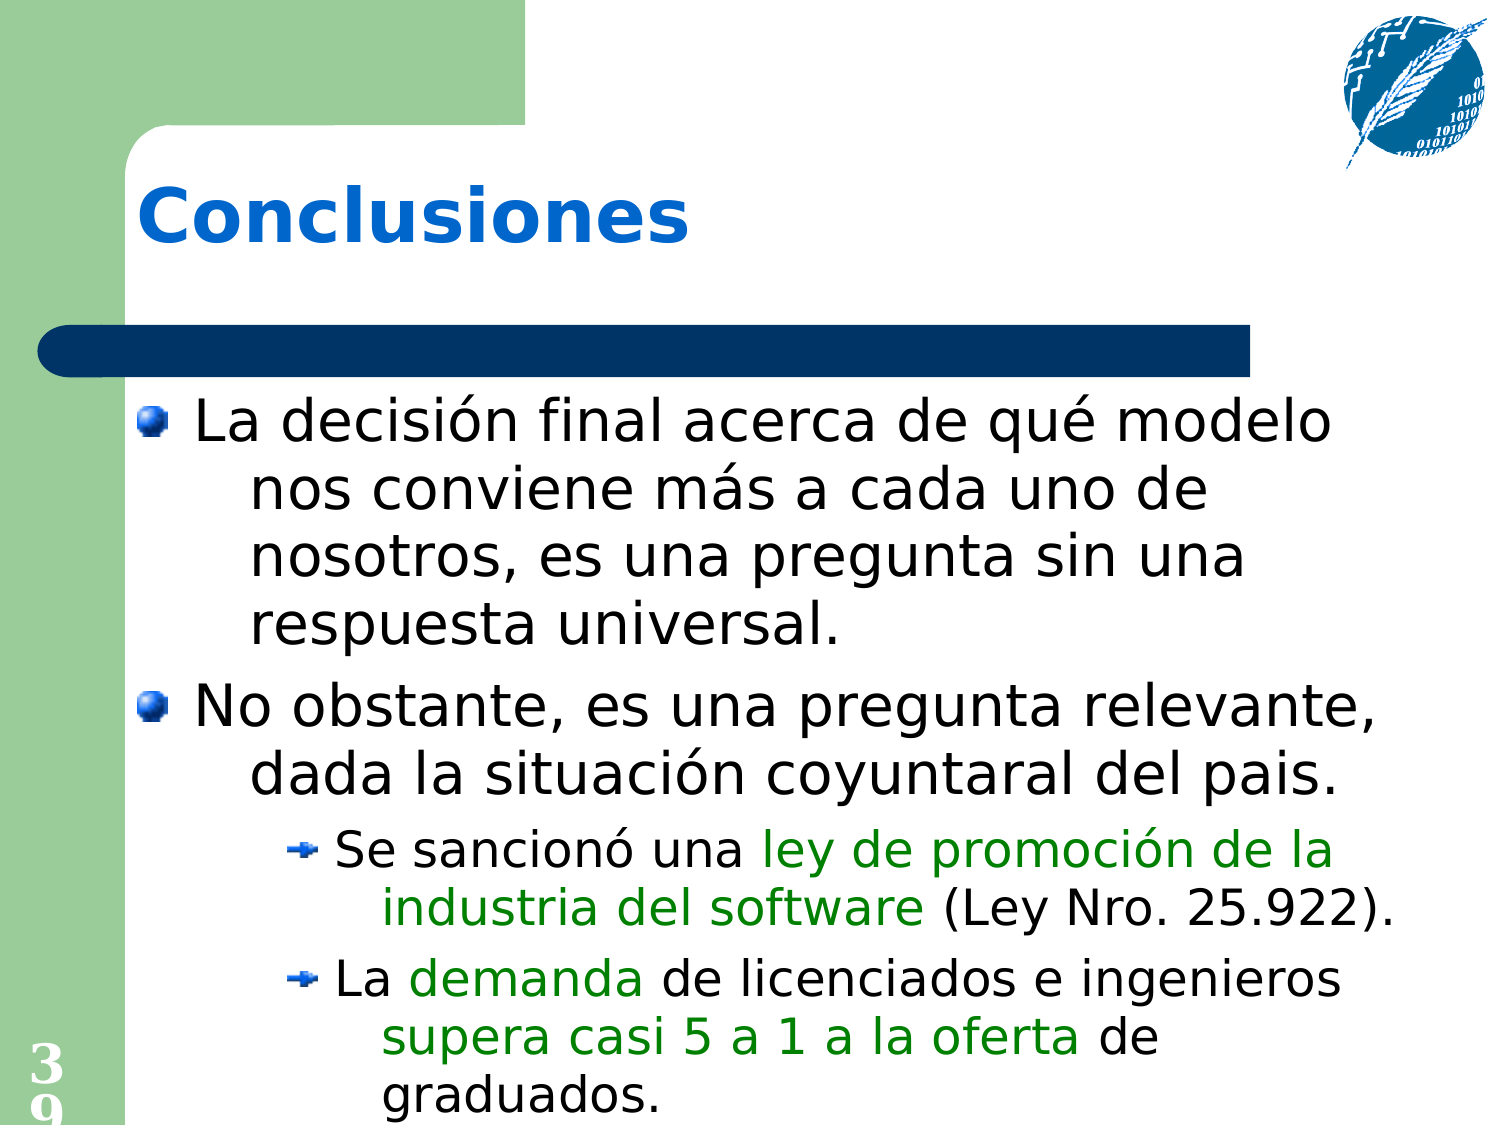

# Conclusiones
La decisión final acerca de qué modelo nos conviene más a cada uno de nosotros, es una pregunta sin una respuesta universal.
No obstante, es una pregunta relevante, dada la situación coyuntaral del pais.
Se sancionó una ley de promoción de la industria del software (Ley Nro. 25.922).
La demanda de licenciados e ingenieros supera casi 5 a 1 a la oferta de graduados.
39